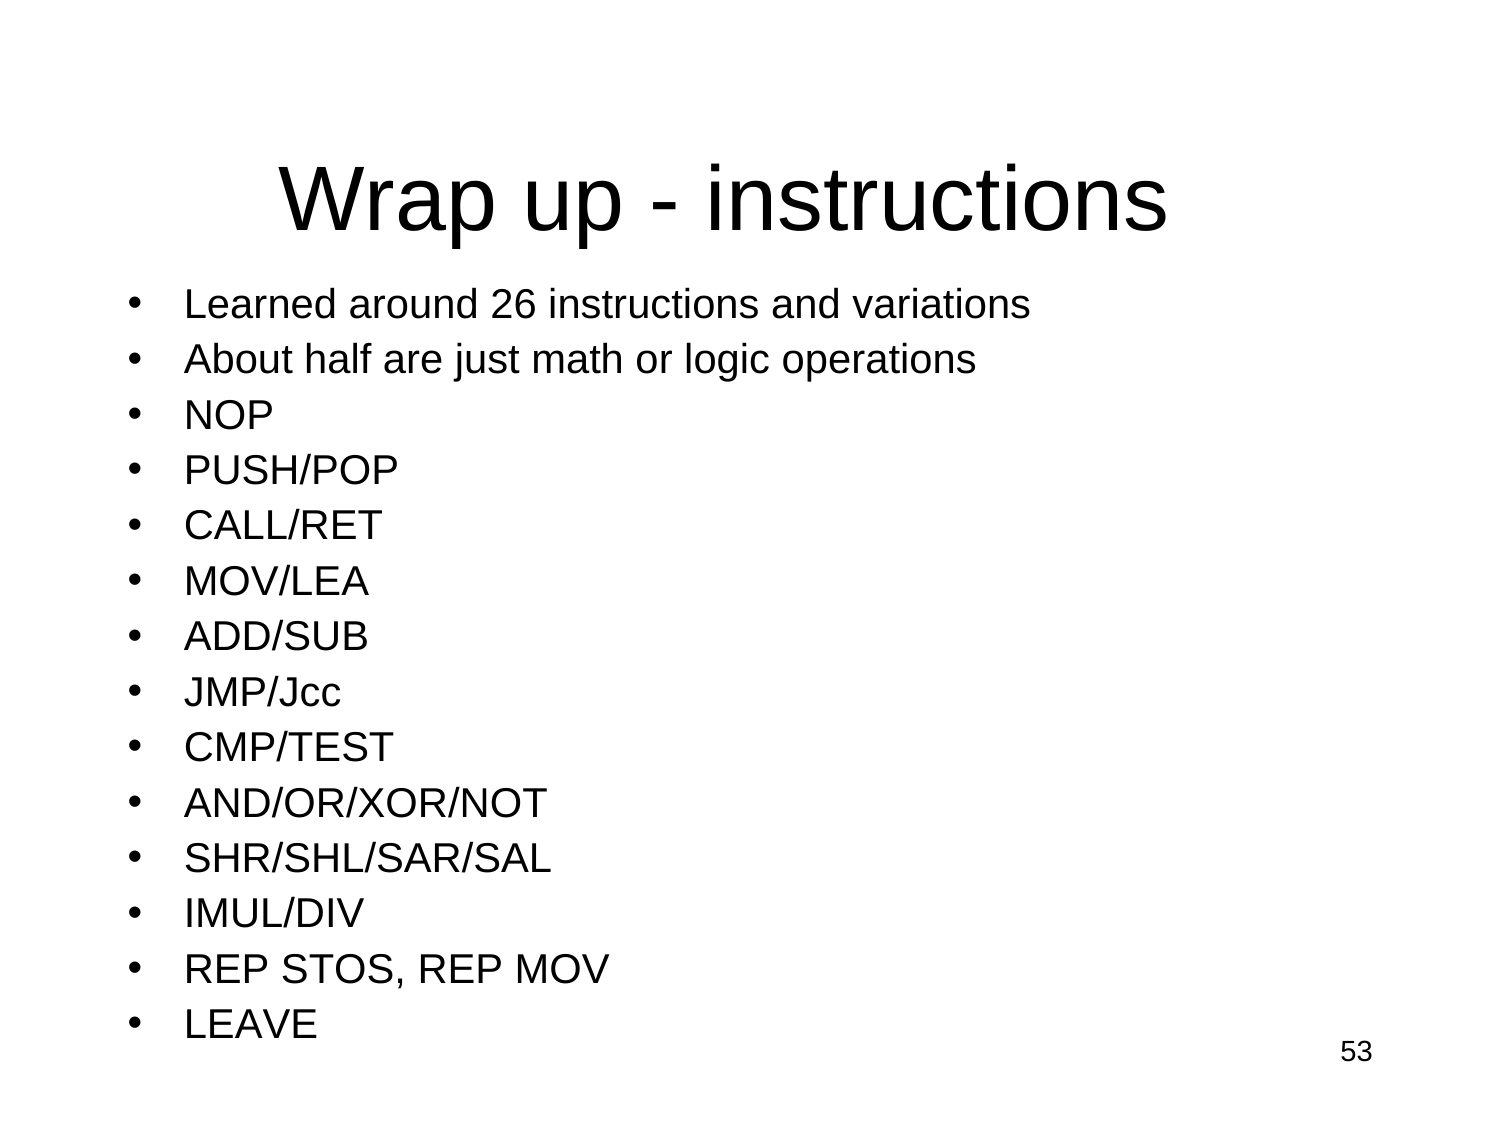

# Wrap up - instructions
Learned around 26 instructions and variations
About half are just math or logic operations
NOP
PUSH/POP
CALL/RET
MOV/LEA
ADD/SUB
JMP/Jcc
CMP/TEST
AND/OR/XOR/NOT
SHR/SHL/SAR/SAL
IMUL/DIV
REP STOS, REP MOV
LEAVE